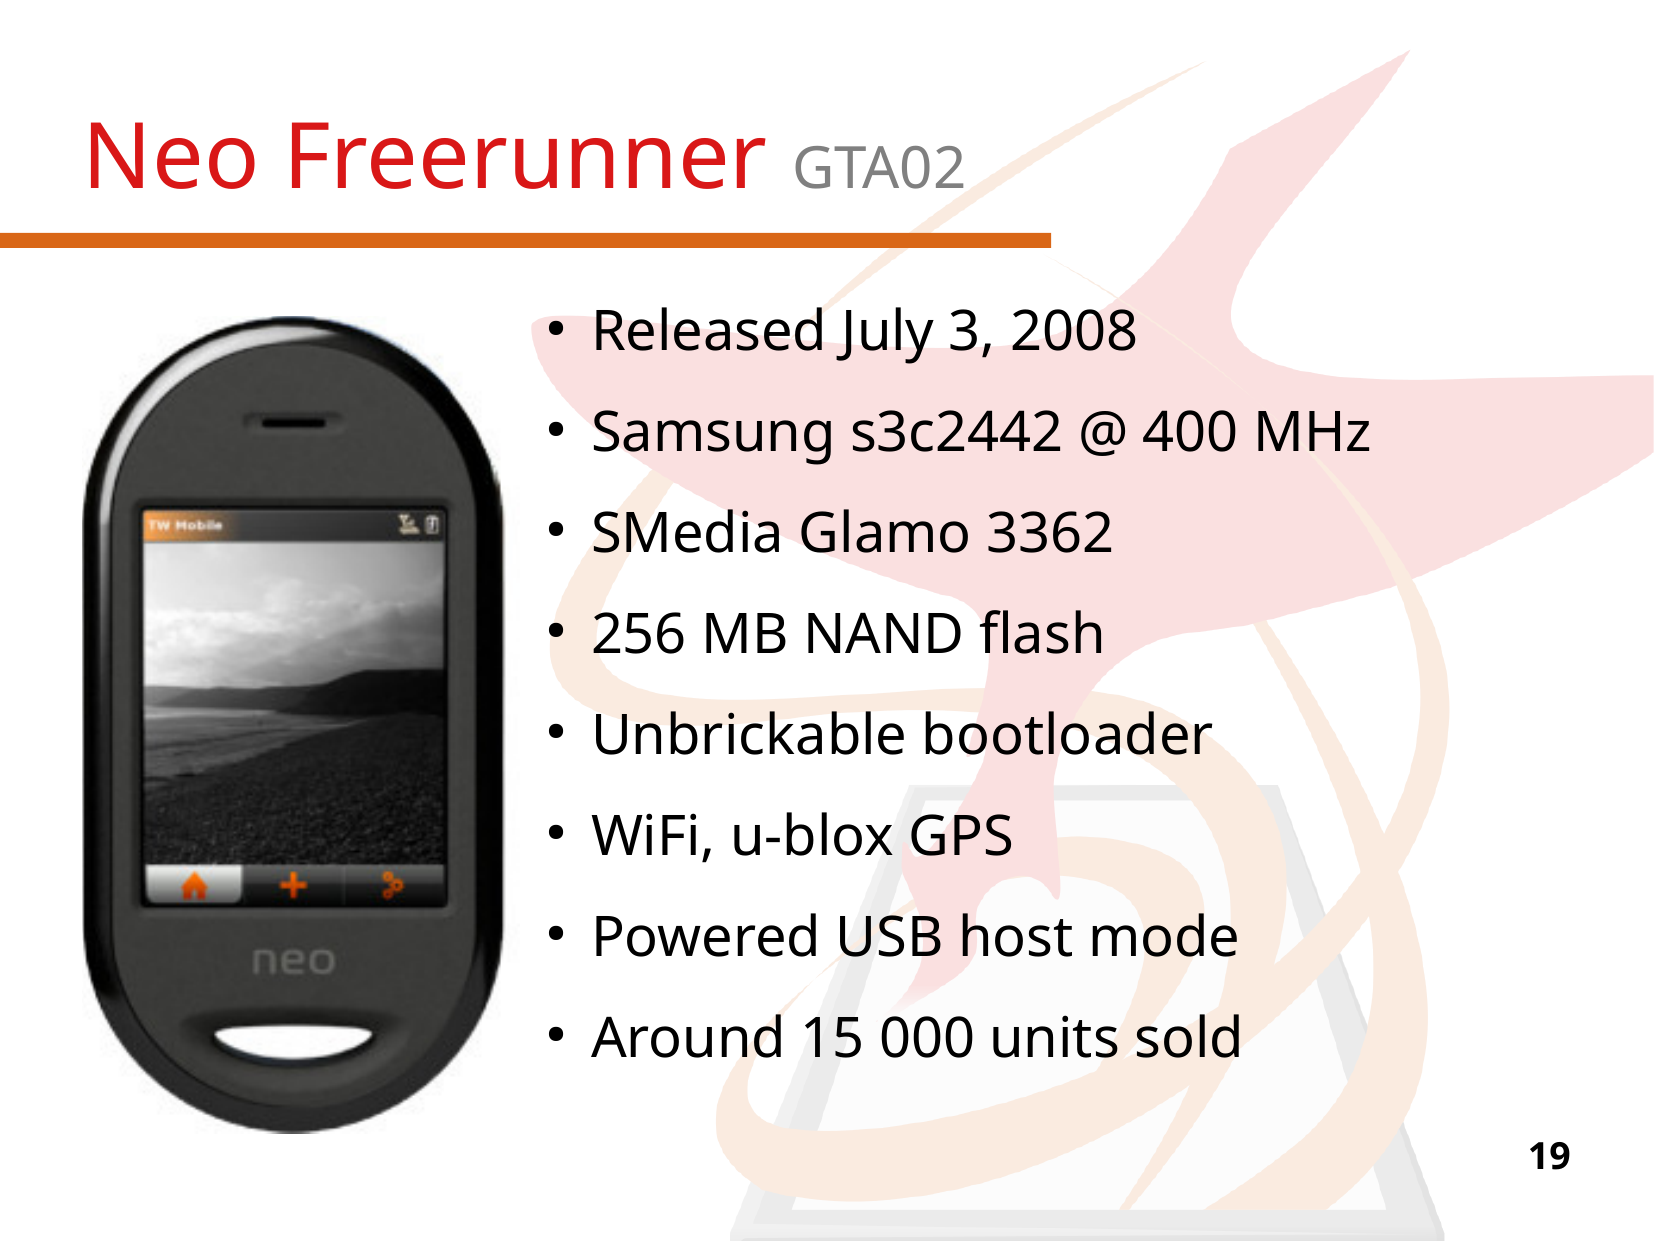

# Neo Freerunner GTA02
Released July 3, 2008
Samsung s3c2442 @ 400 MHz
SMedia Glamo 3362
256 MB NAND flash
Unbrickable bootloader
WiFi, u-blox GPS
Powered USB host mode
Around 15 000 units sold
19